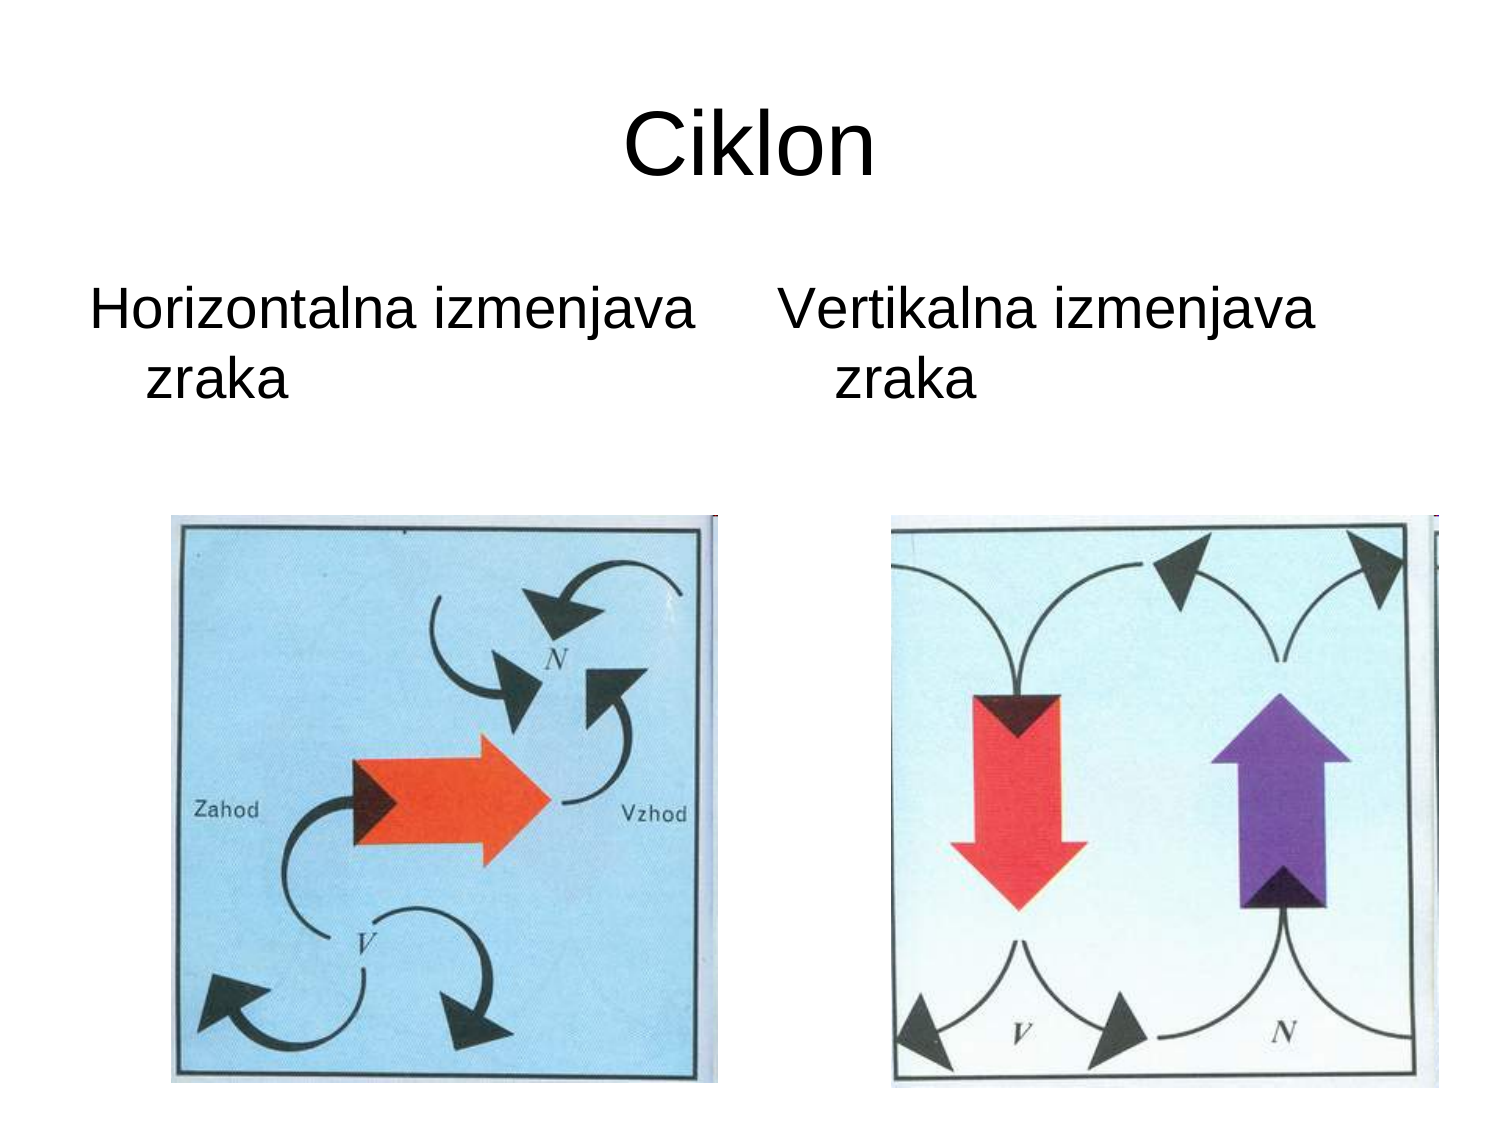

# Ciklon
Horizontalna izmenjava zraka
Vertikalna izmenjava zraka